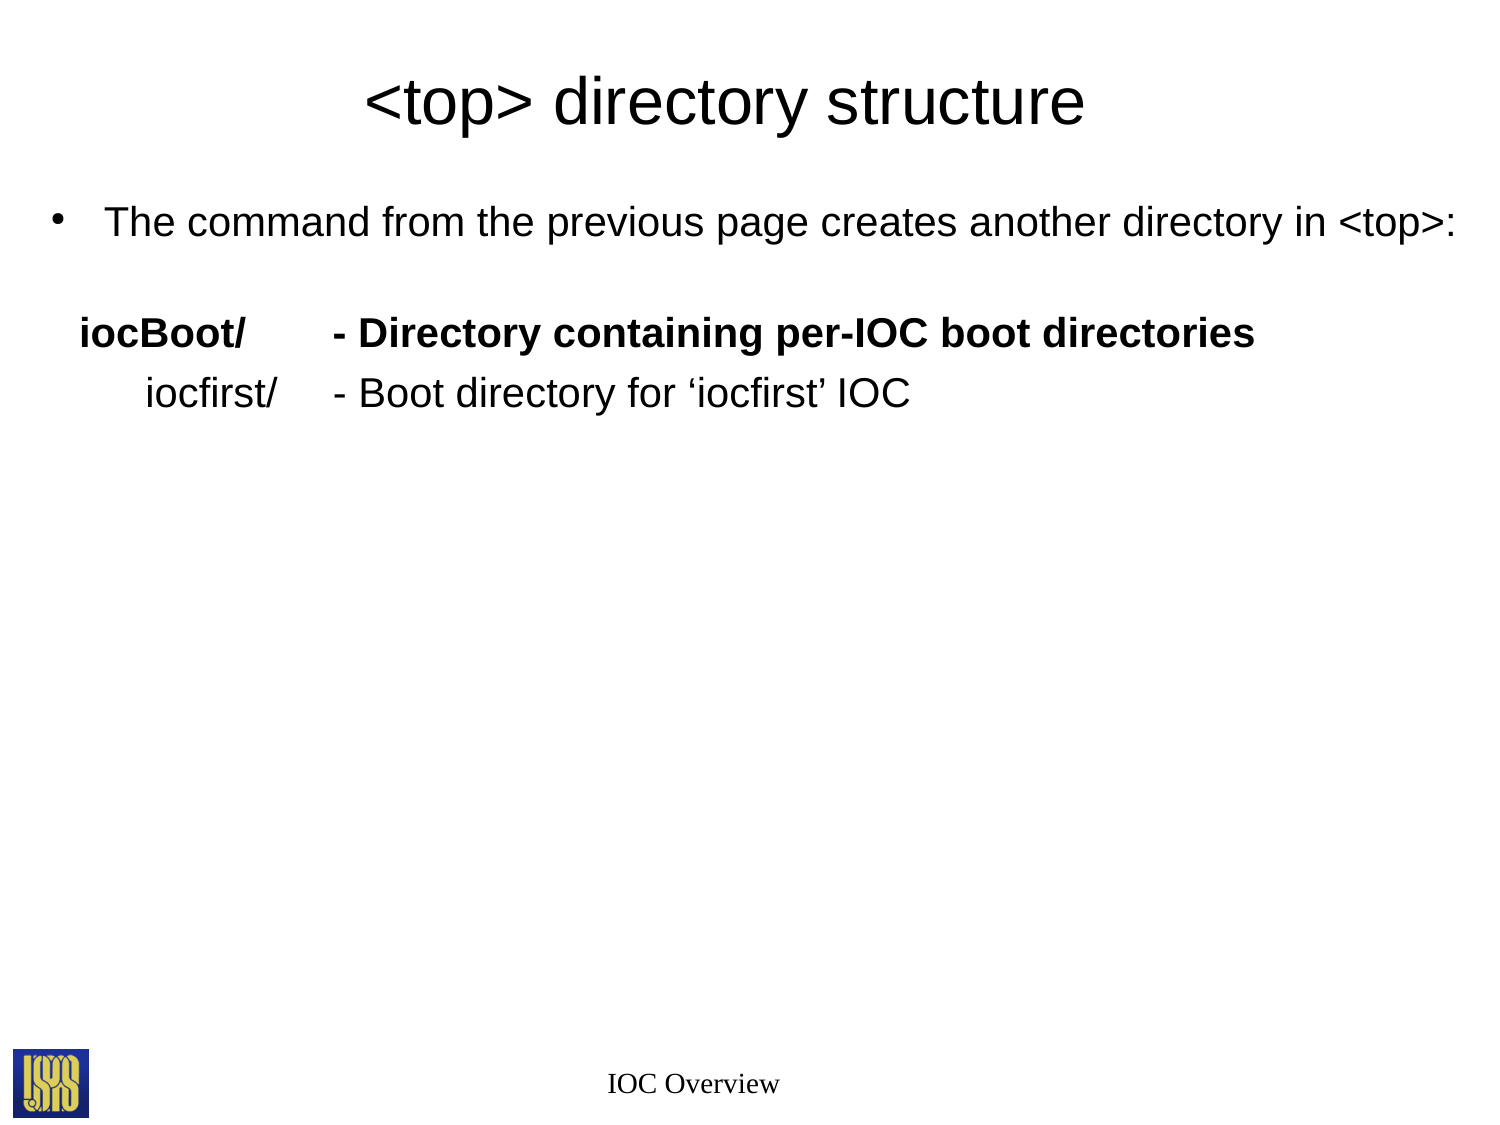

# <top> directory structure
The command from the previous page creates another directory in <top>:
	iocBoot/	- Directory containing per-IOC boot directories
	iocfirst/	- Boot directory for ‘iocfirst’ IOC